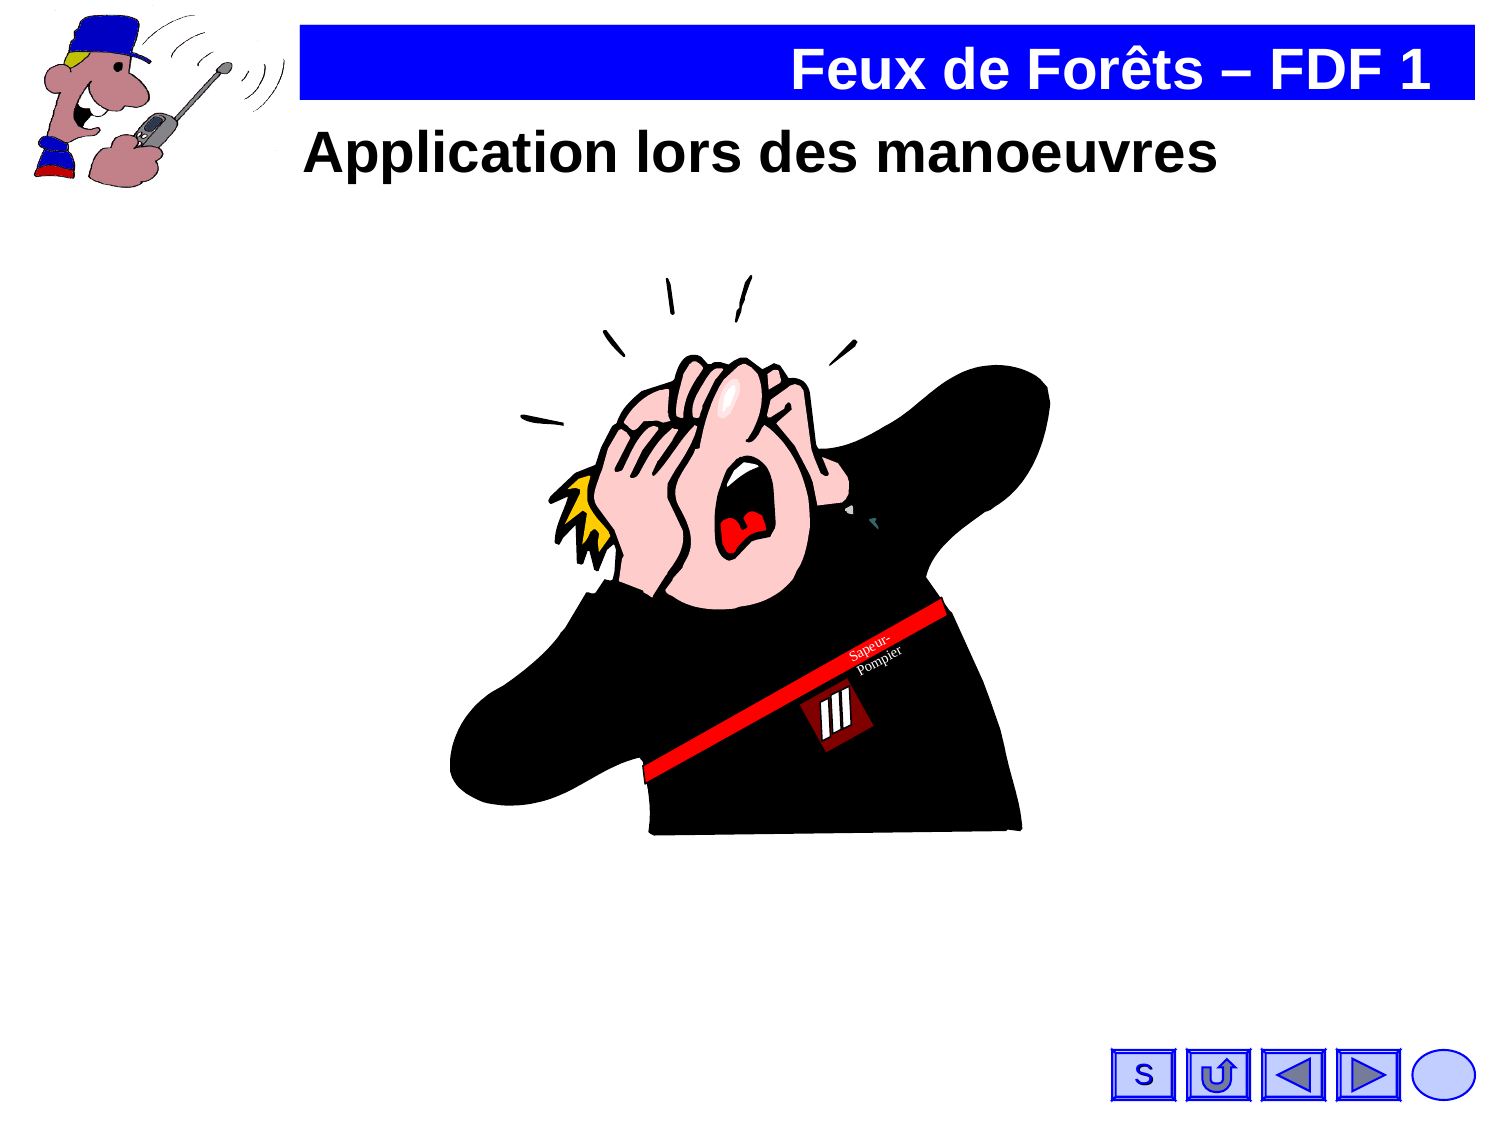

Feux de Forêts – FDF 1
Application lors des manoeuvres
Sapeur-Pompier